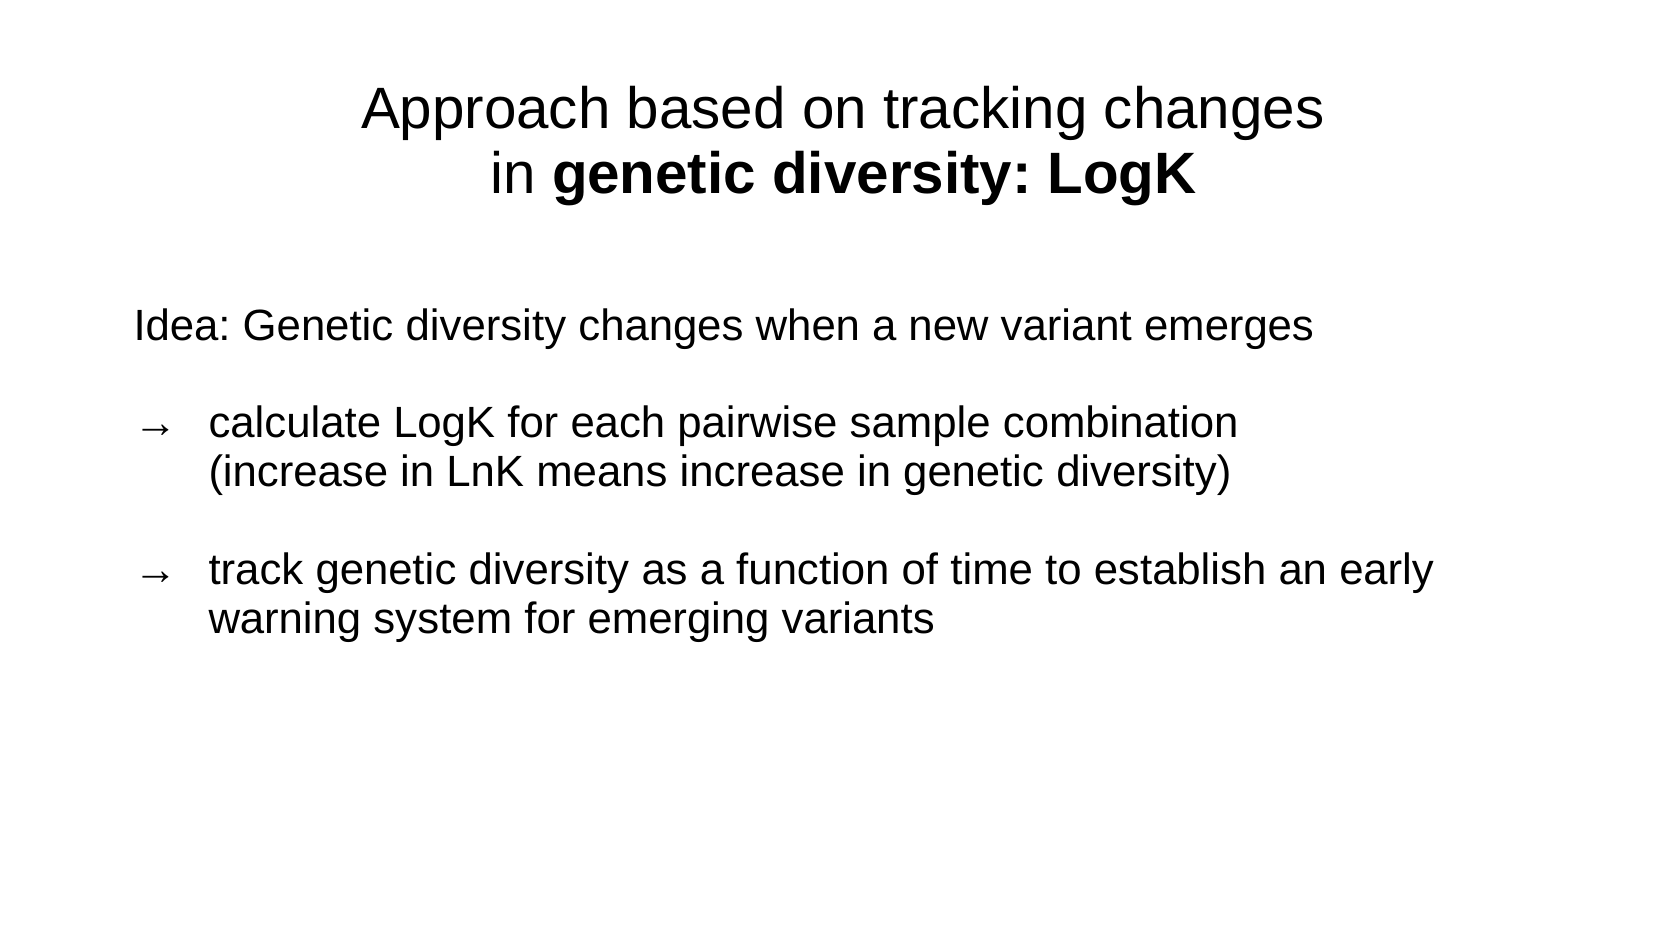

# Approach based on tracking changes in genetic diversity: LogK
Idea: Genetic diversity changes when a new variant emerges
→	calculate LogK for each pairwise sample combination
	(increase in LnK means increase in genetic diversity)
→	track genetic diversity as a function of time to establish an early
	warning system for emerging variants